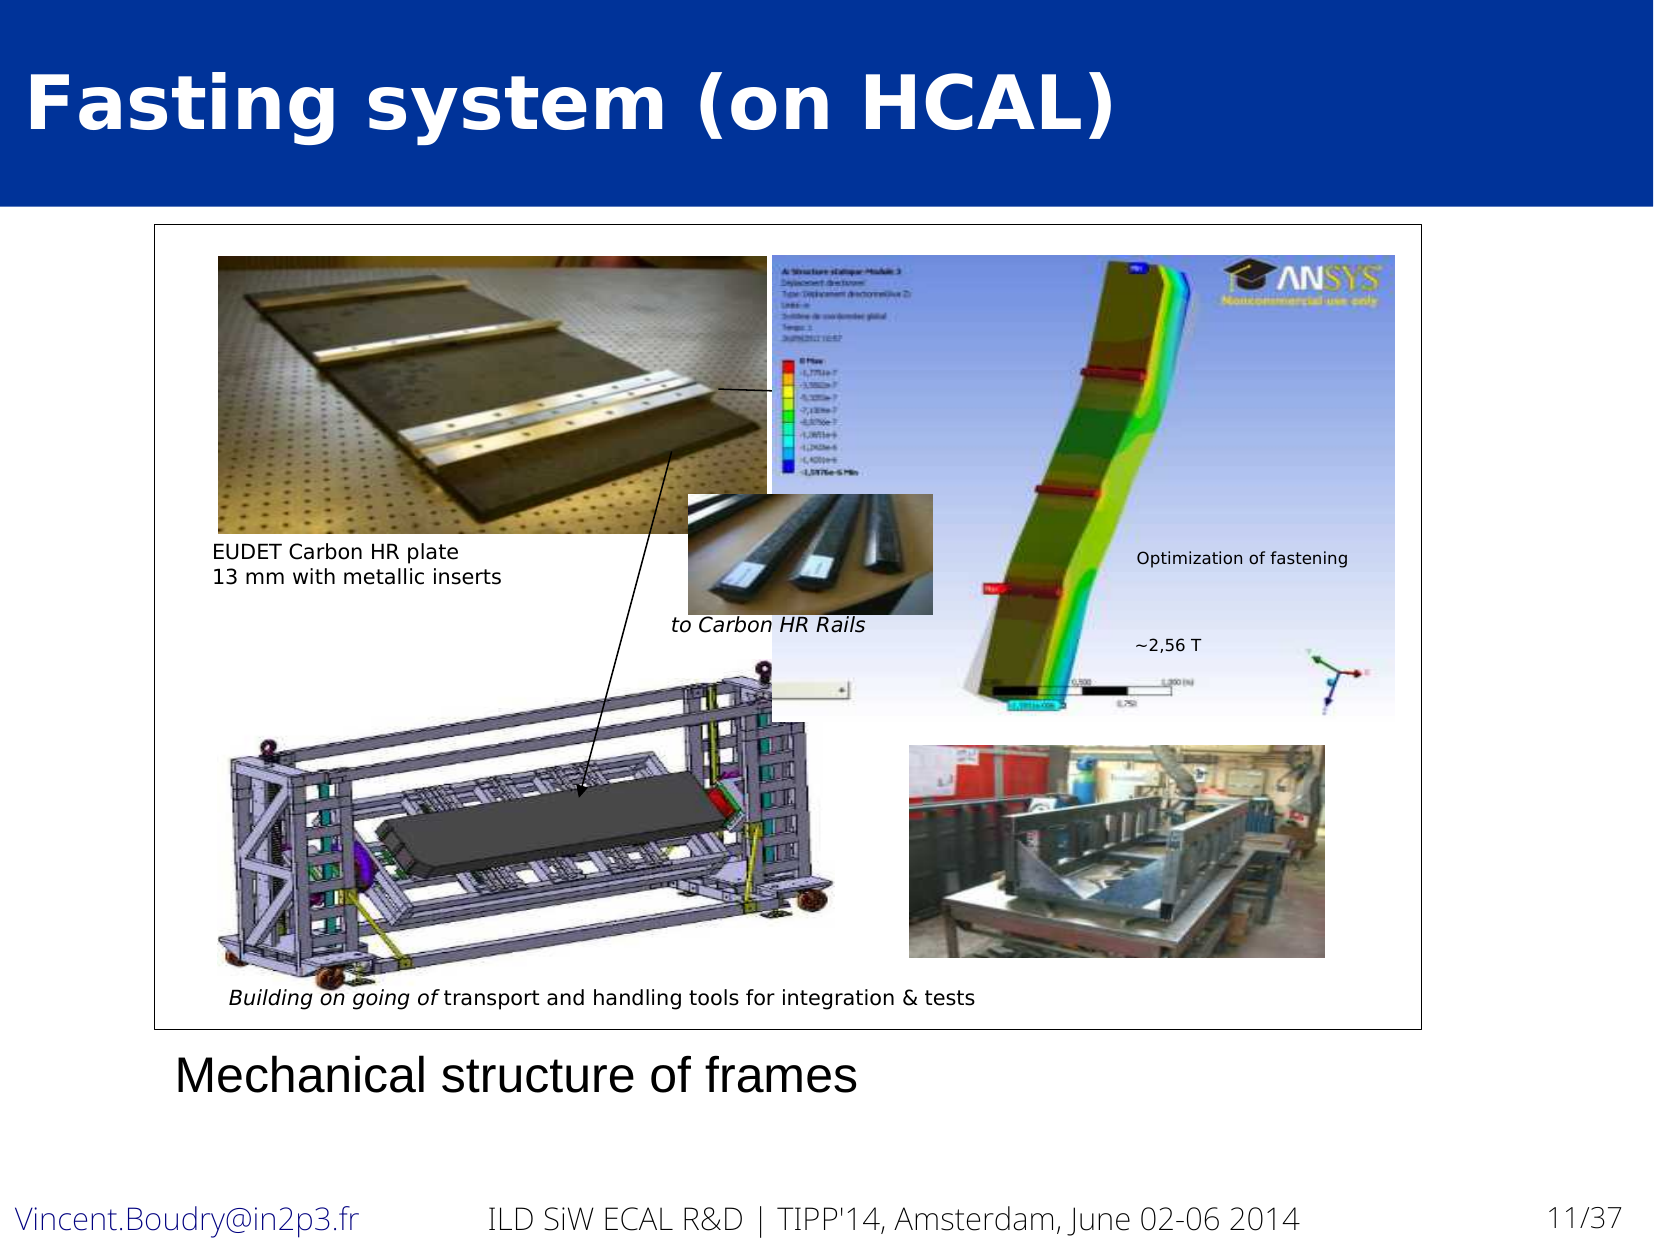

# Fasting system (on HCAL)
Optimization of fastening
~2,56 T
EUDET Carbon HR plate
13 mm with metallic inserts
to Carbon HR Rails
Building on going of transport and handling tools for integration & tests
Mechanical structure of frames
ILD SiW ECAL R&D | TIPP'14, Amsterdam, June 02-06 2014
11